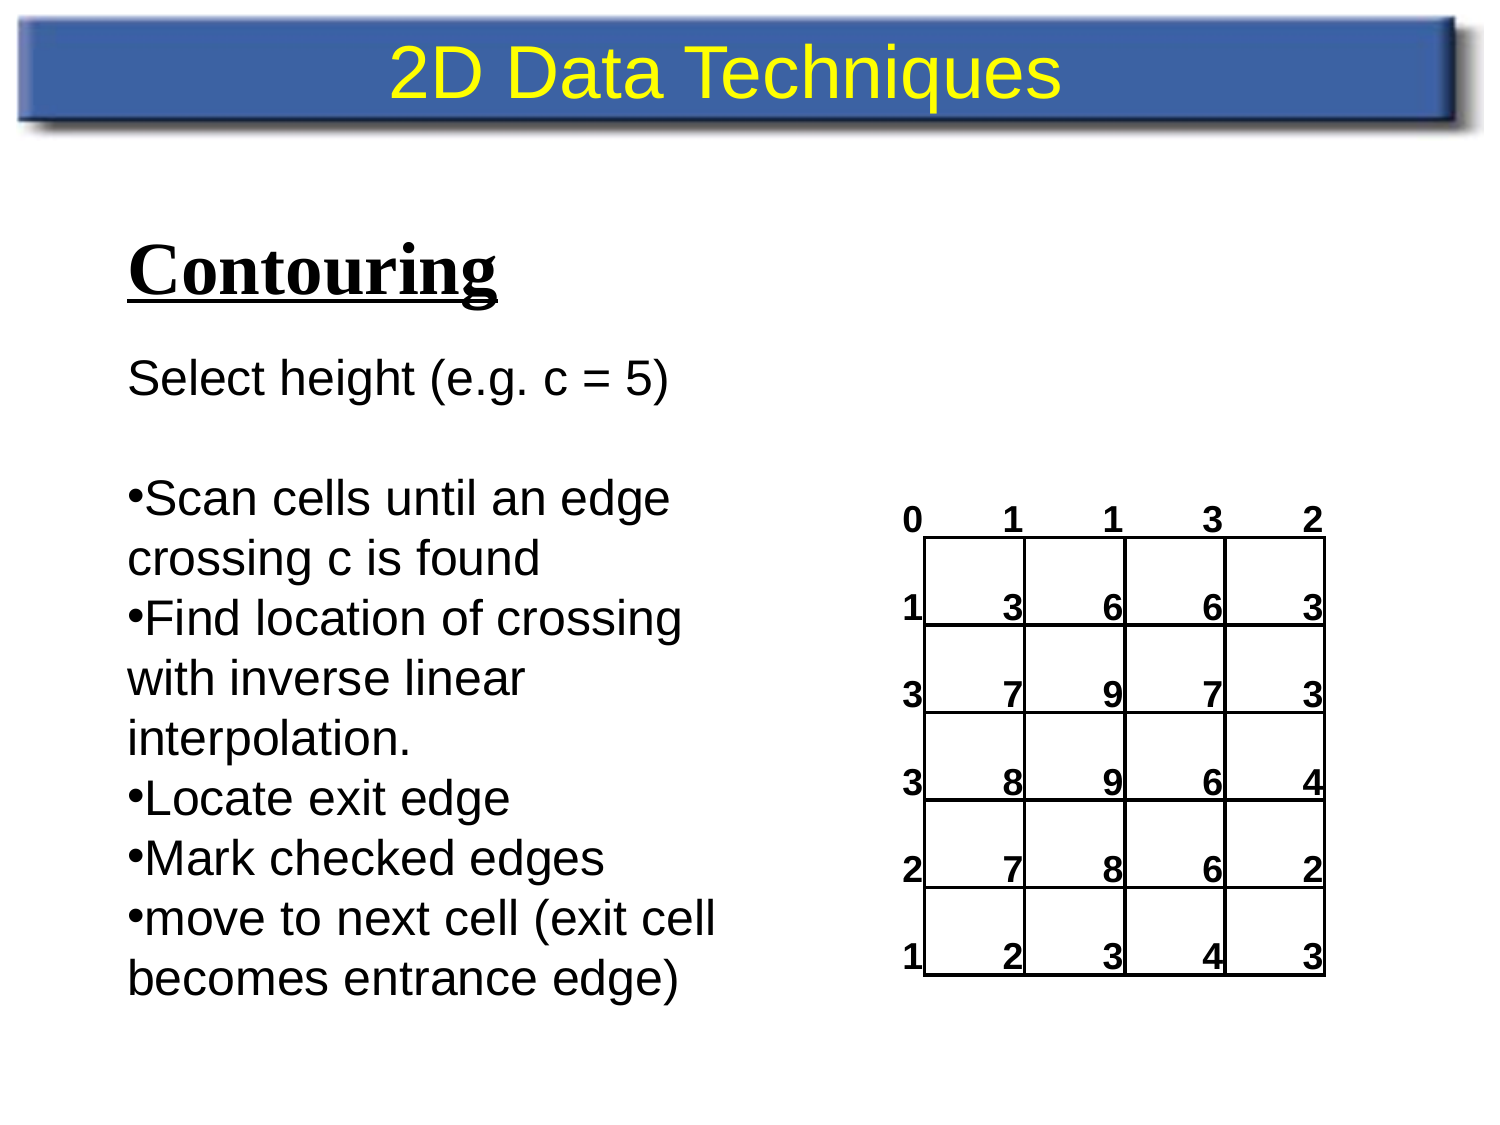

# 2D Data Techniques
Contouring
Select height (e.g. c = 5)
Scan cells until an edge crossing c is found
Find location of crossing with inverse linear interpolation.
Locate exit edge
Mark checked edges
move to next cell (exit cell becomes entrance edge)
0
1
1
3
2
1
3
6
6
3
3
7
9
7
3
3
8
9
6
4
2
7
8
6
2
1
2
3
4
3